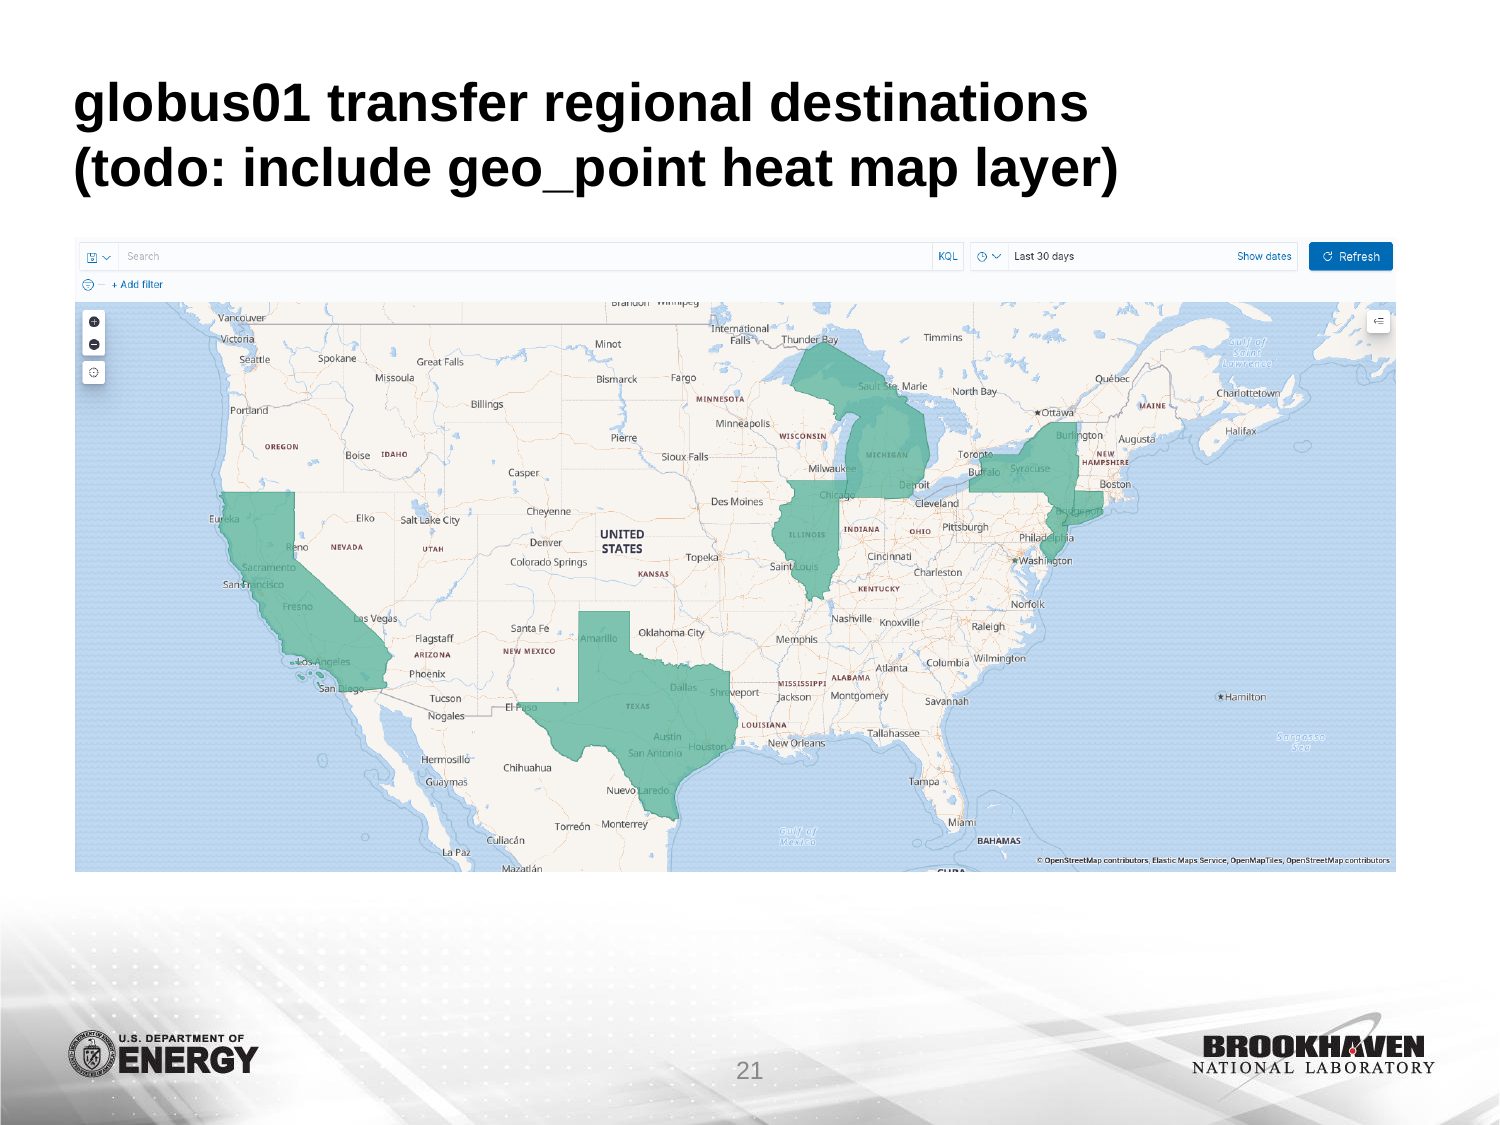

# globus01 transfer regional destinations (todo: include geo_point heat map layer)